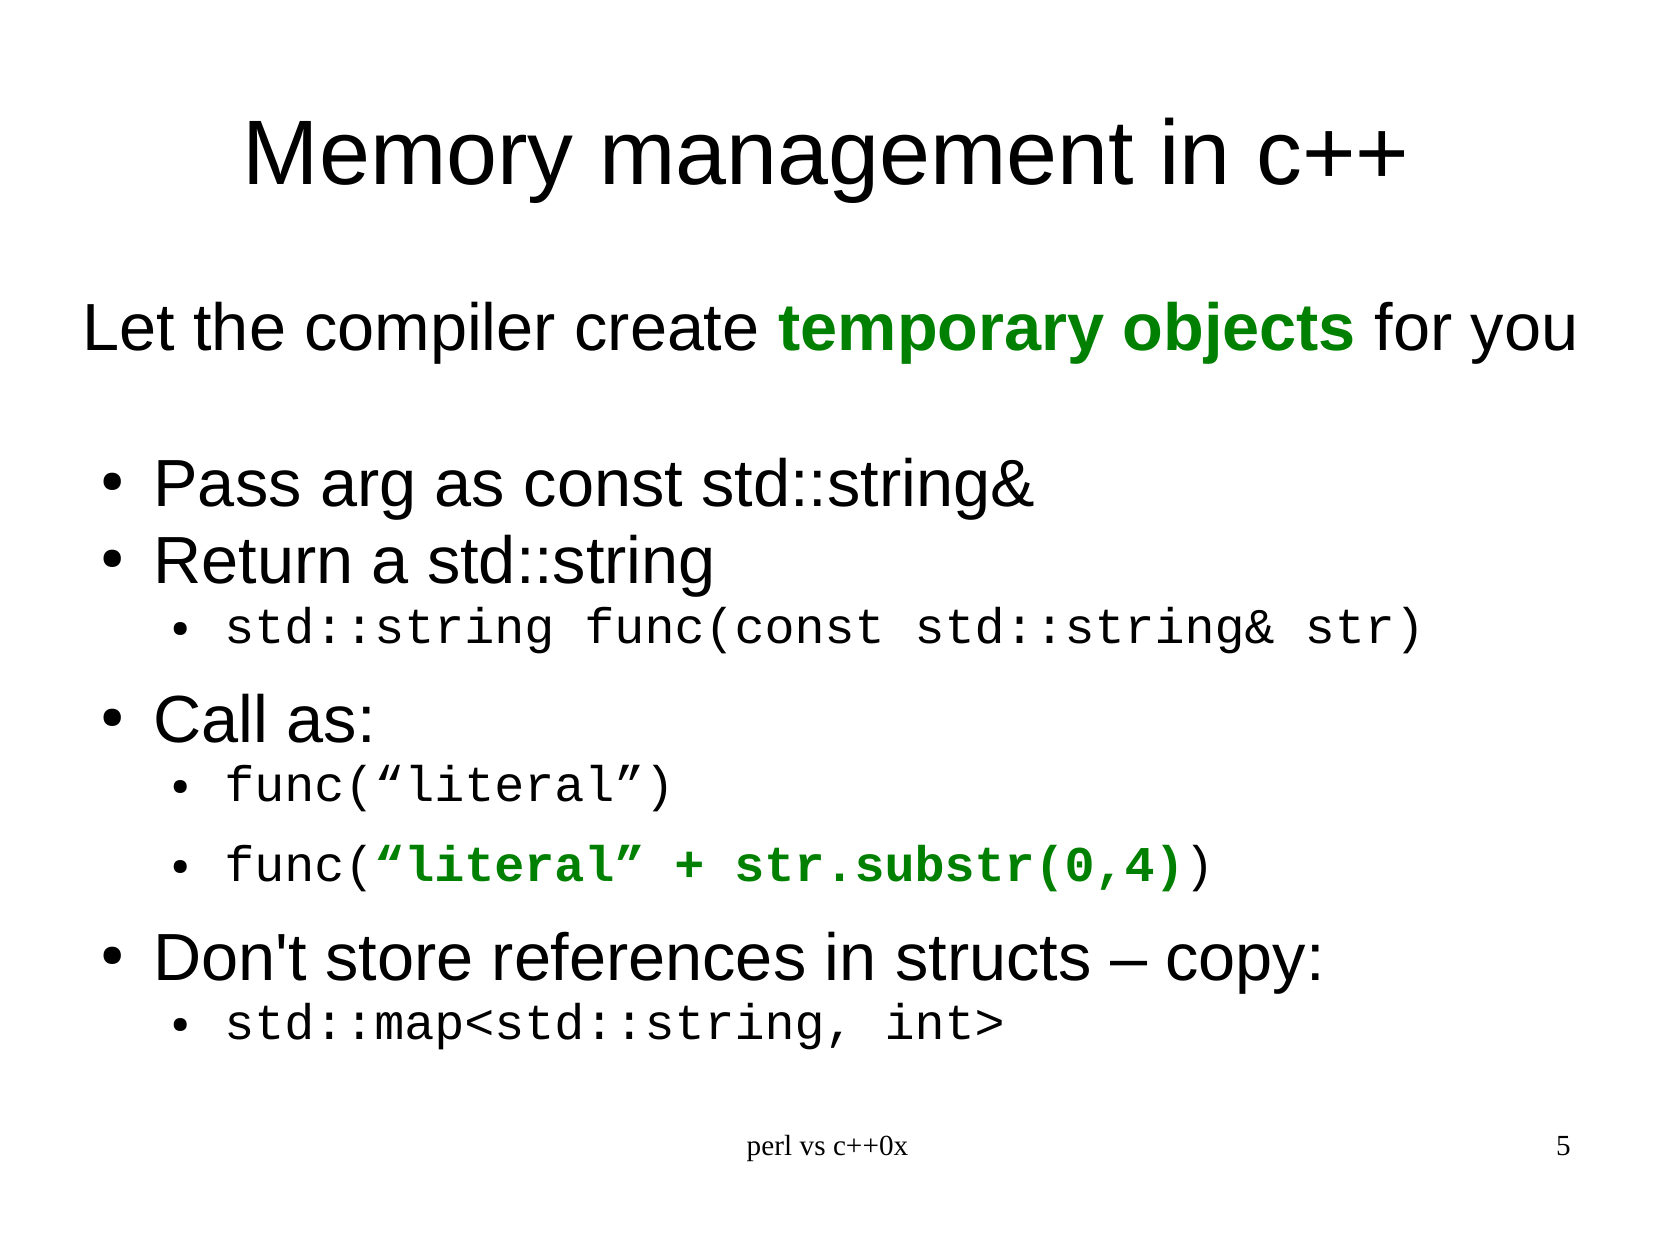

# Memory management in c++
Let the compiler create temporary objects for you
Pass arg as const std::string&
Return a std::string
std::string func(const std::string& str)
Call as:
func(“literal”)
func(“literal” + str.substr(0,4))
Don't store references in structs – copy:
std::map<std::string, int>
perl vs c++0x
5